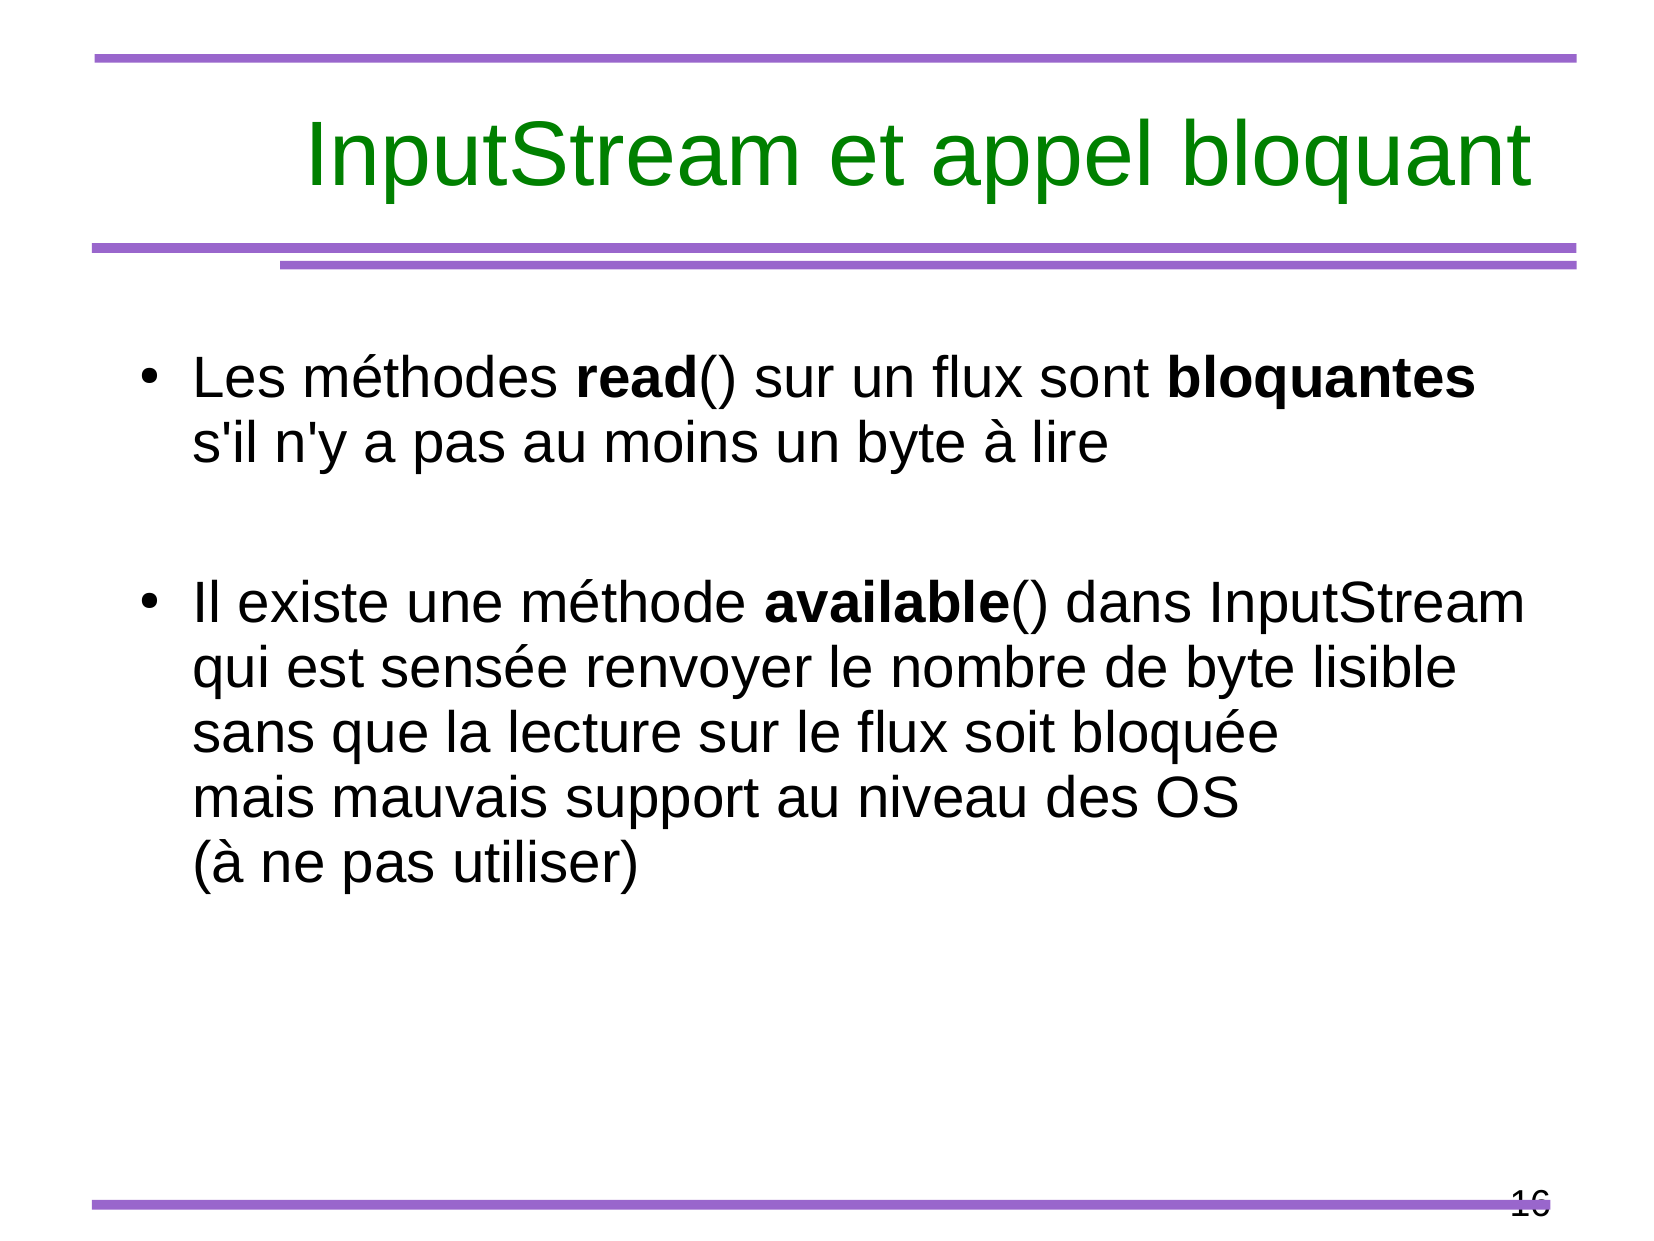

# InputStream et appel bloquant
Les méthodes read() sur un flux sont bloquantes s'il n'y a pas au moins un byte à lire
Il existe une méthode available() dans InputStream qui est sensée renvoyer le nombre de byte lisible sans que la lecture sur le flux soit bloquée
mais mauvais support au niveau des OS
(à ne pas utiliser)